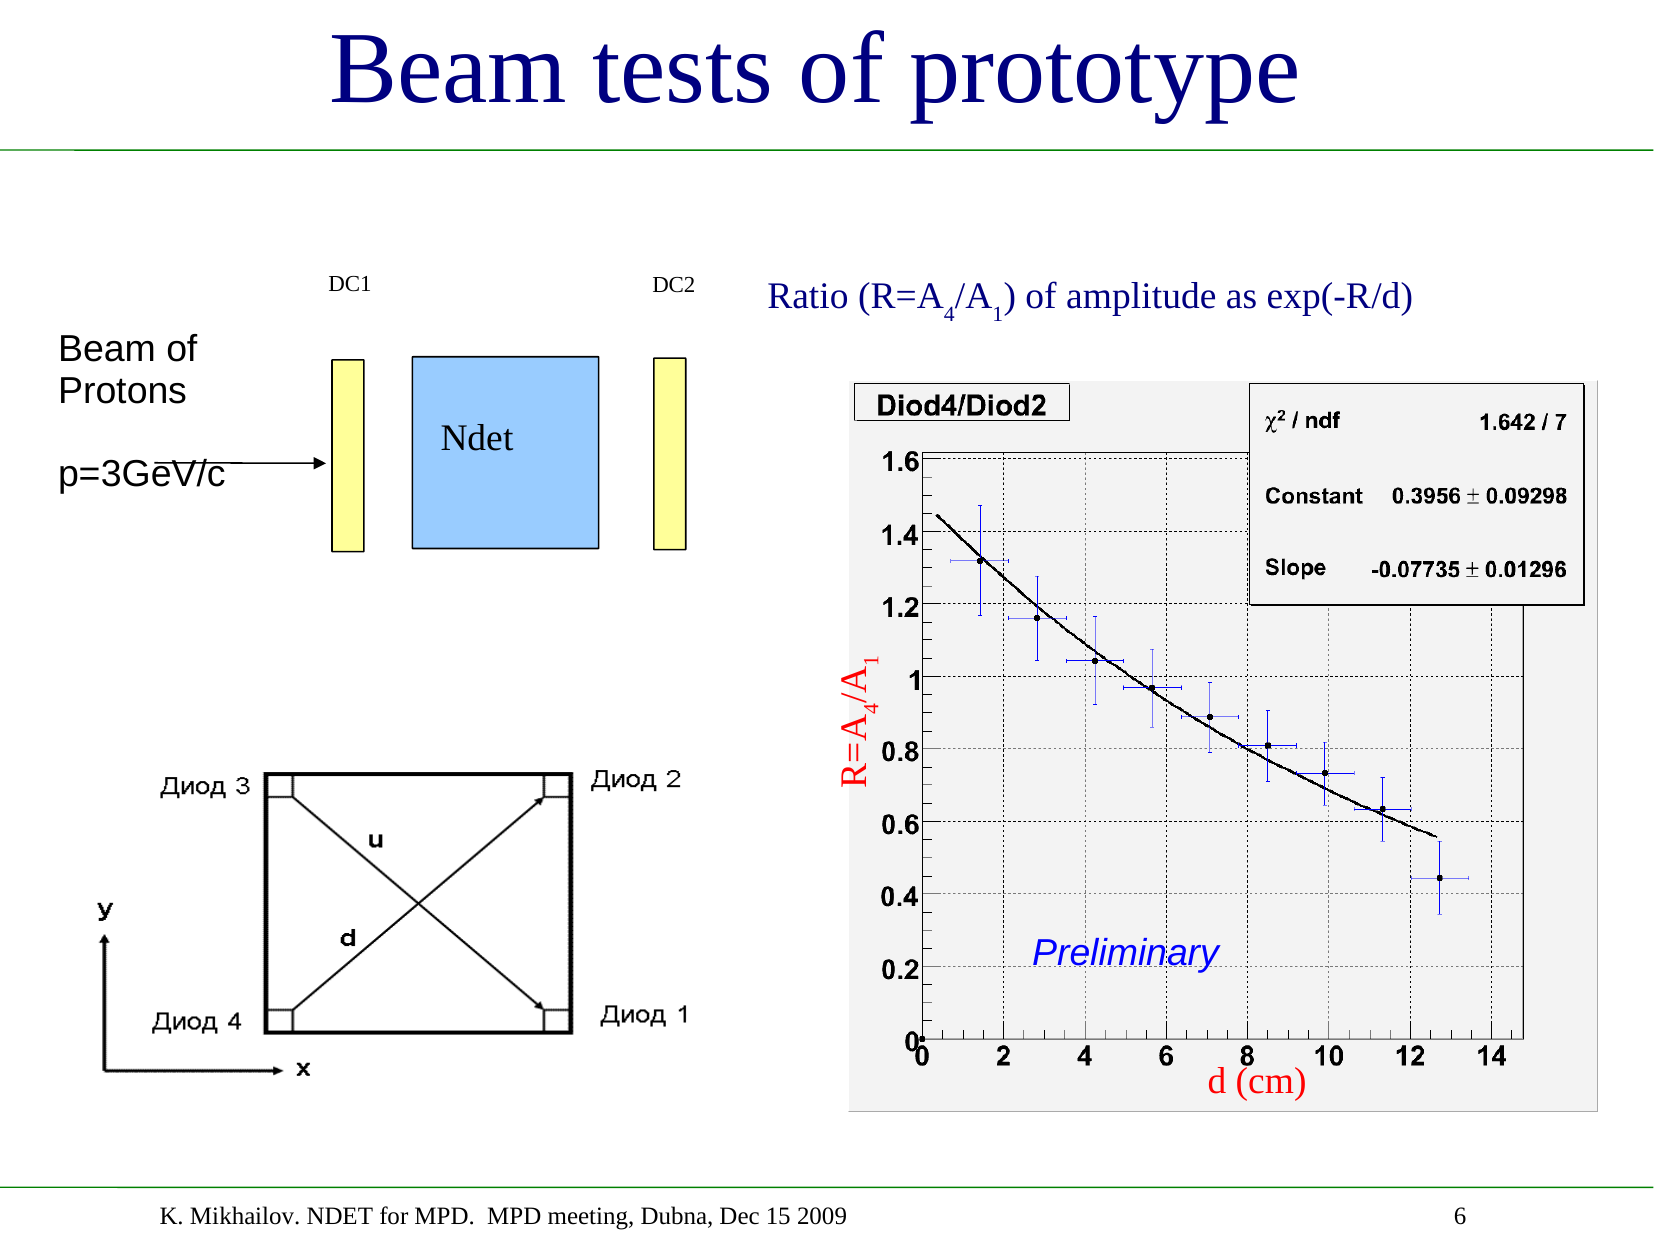

# Beam tests of prototype
DC1
Ratio (R=A4/A1) of amplitude as exp(-R/d)
DC2
Beam of
Protons
p=3GeV/c
Ndet
R=A4/A1
Preliminary
d (cm)
K. Mikhailov. NDET for MPD. MPD meeting, Dubna, Dec 15 2009